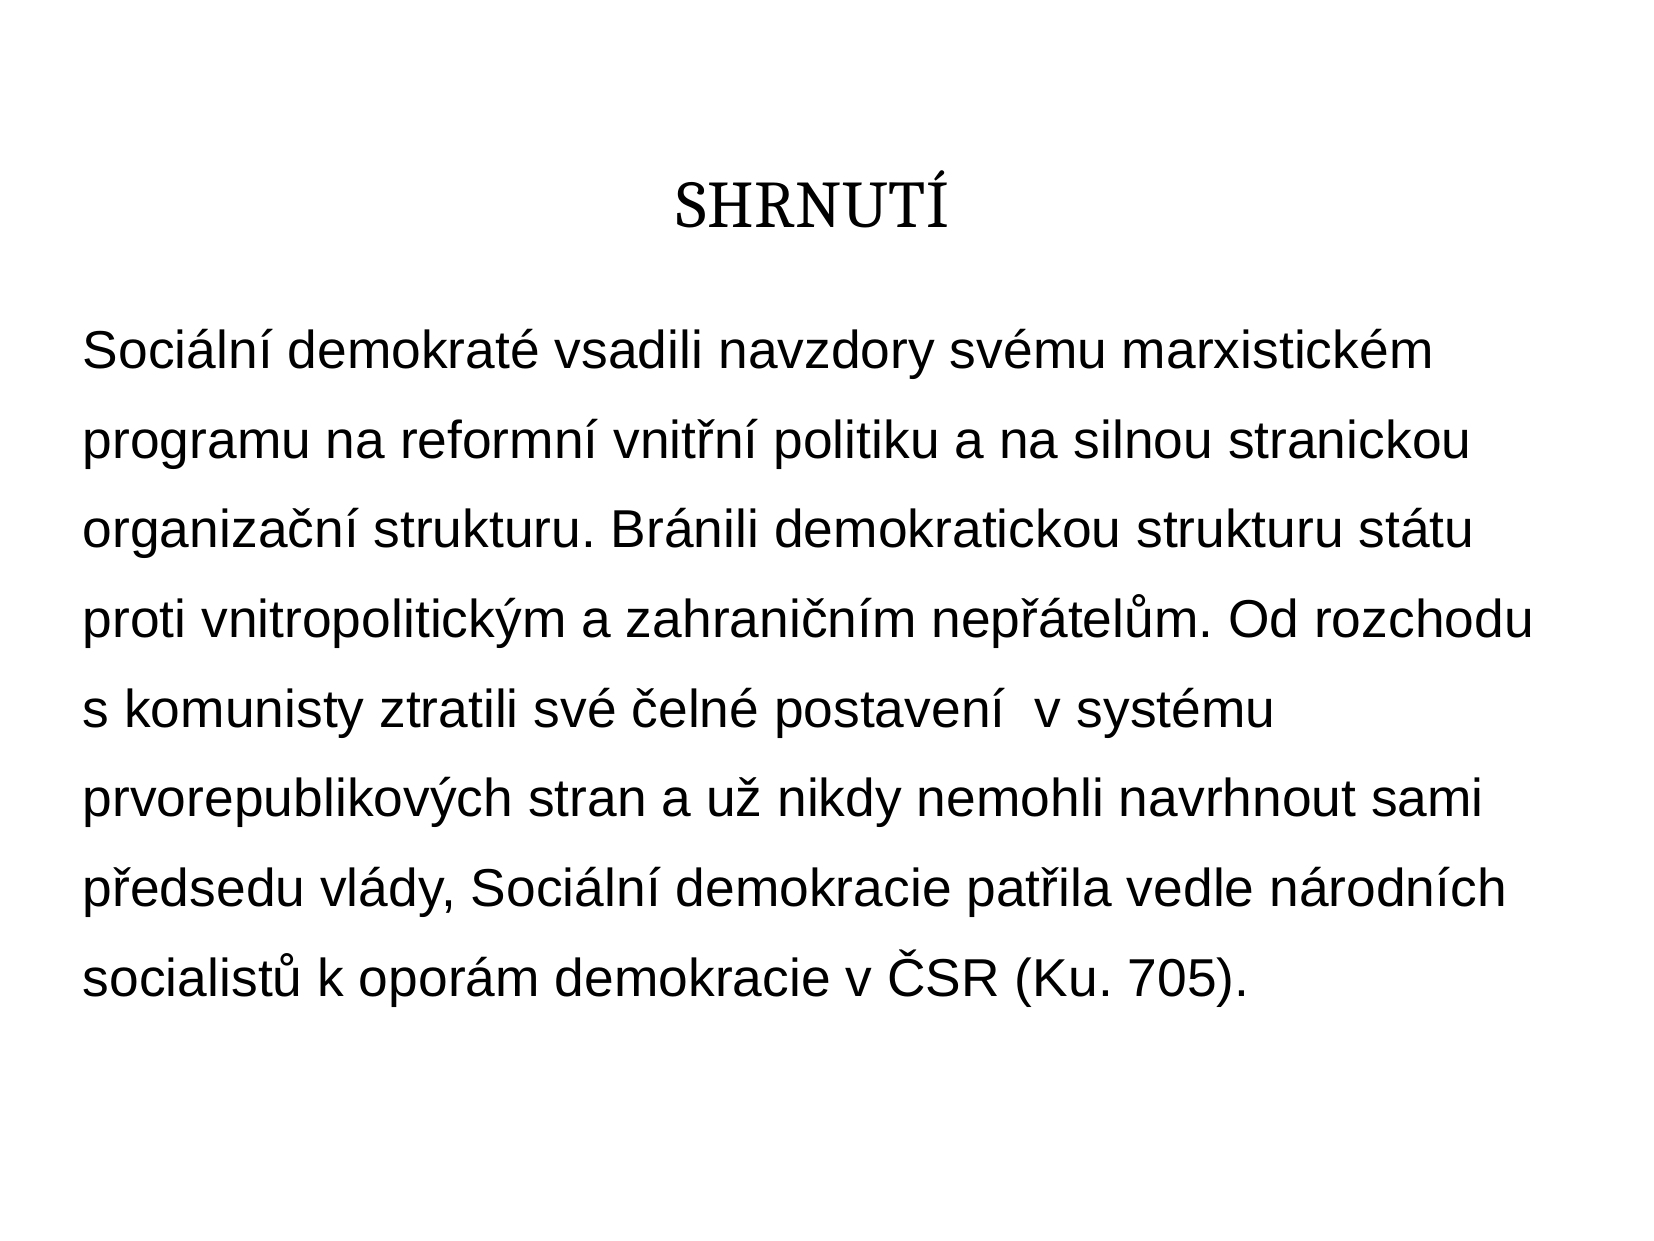

# Shrnutí
Sociální demokraté vsadili navzdory svému marxistickém programu na reformní vnitřní politiku a na silnou stranickou organizační strukturu. Bránili demokratickou strukturu státu proti vnitropolitickým a zahraničním nepřátelům. Od rozchodu s komunisty ztratili své čelné postavení v systému prvorepublikových stran a už nikdy nemohli navrhnout sami předsedu vlády, Sociální demokracie patřila vedle národních socialistů k oporám demokracie v ČSR (Ku. 705).